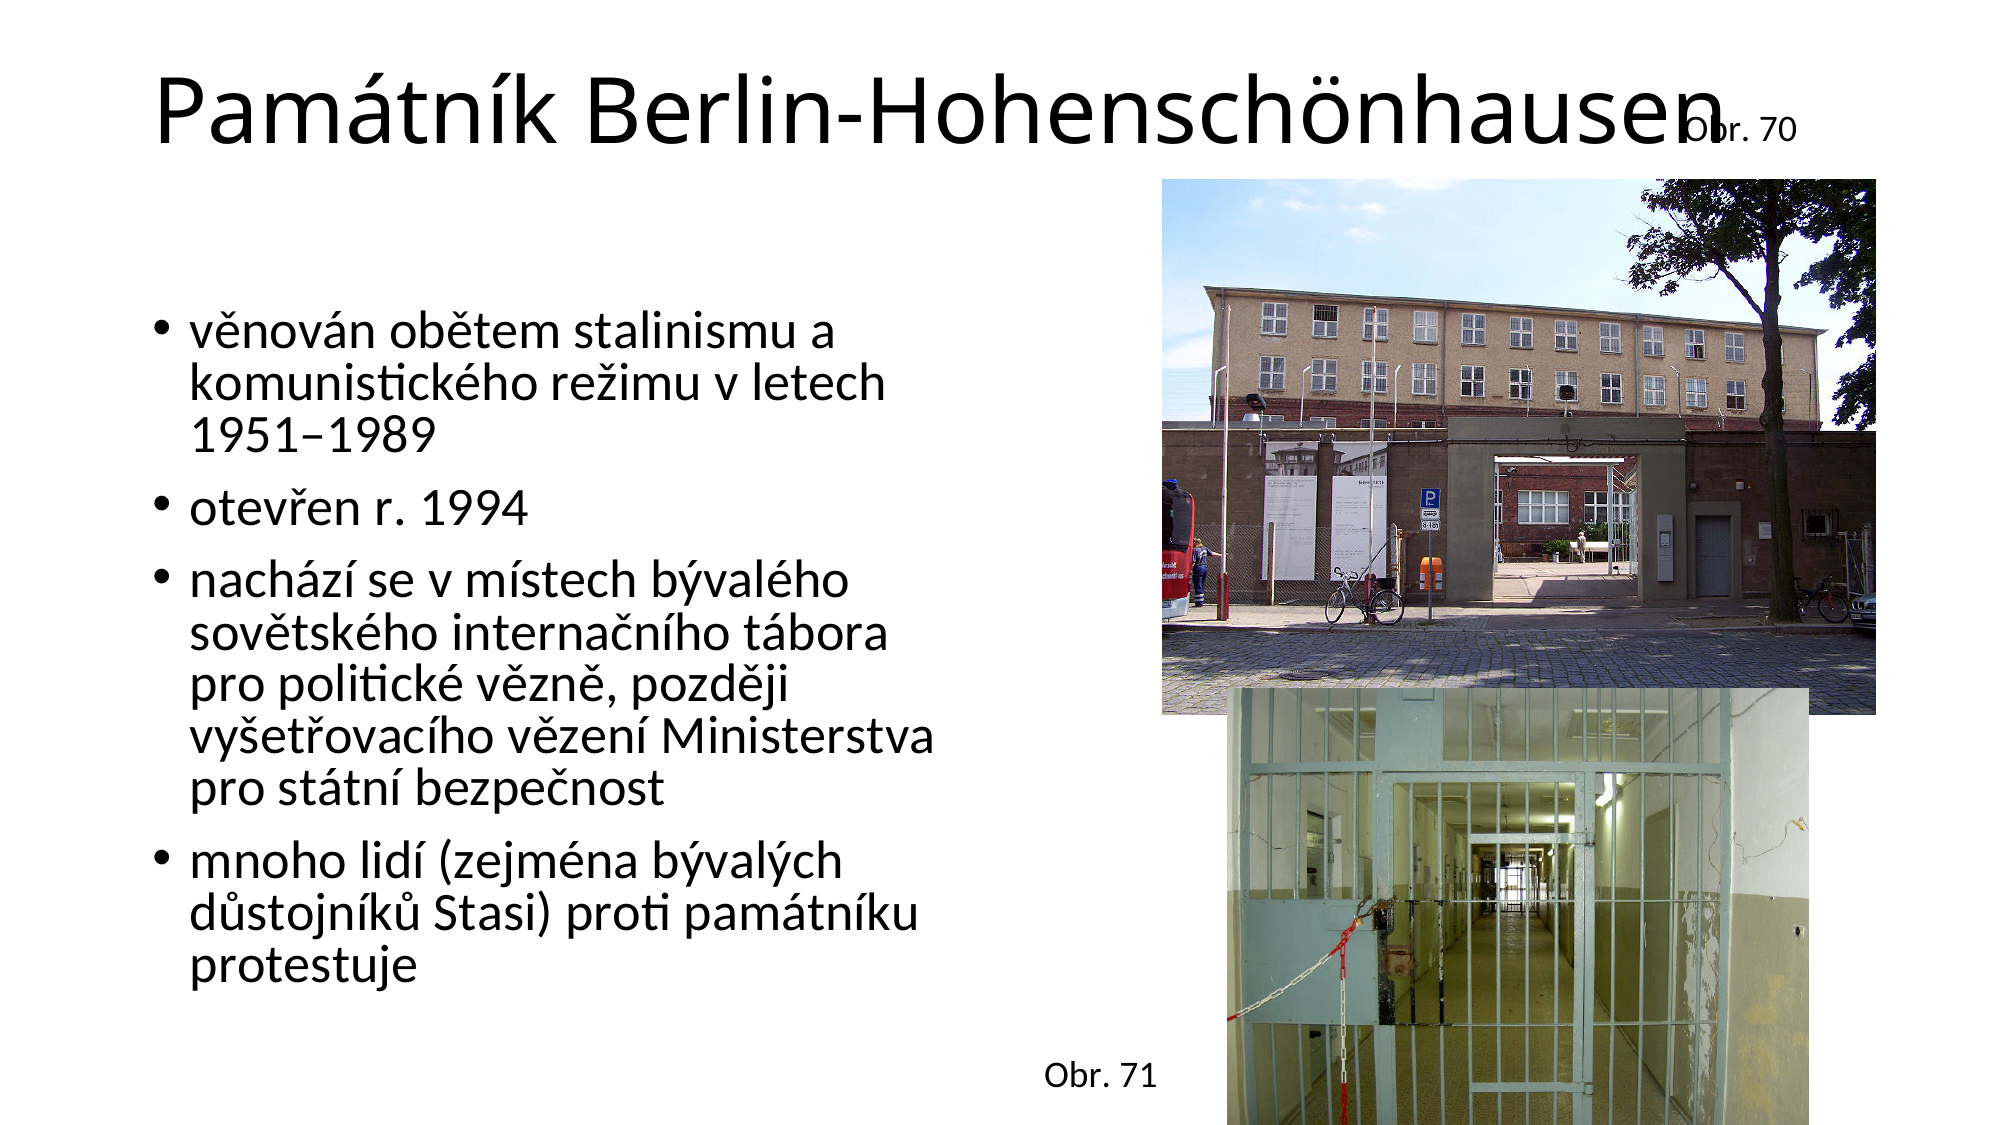

# Památník Berlin-Hohenschönhausen
Obr. 70
věnován obětem stalinismu a komunistického režimu v letech 1951–1989
otevřen r. 1994
nachází se v místech bývalého sovětského internačního tábora pro politické vězně, později vyšetřovacího vězení Ministerstva pro státní bezpečnost
mnoho lidí (zejména bývalých důstojníků Stasi) proti památníku protestuje
Obr. 71